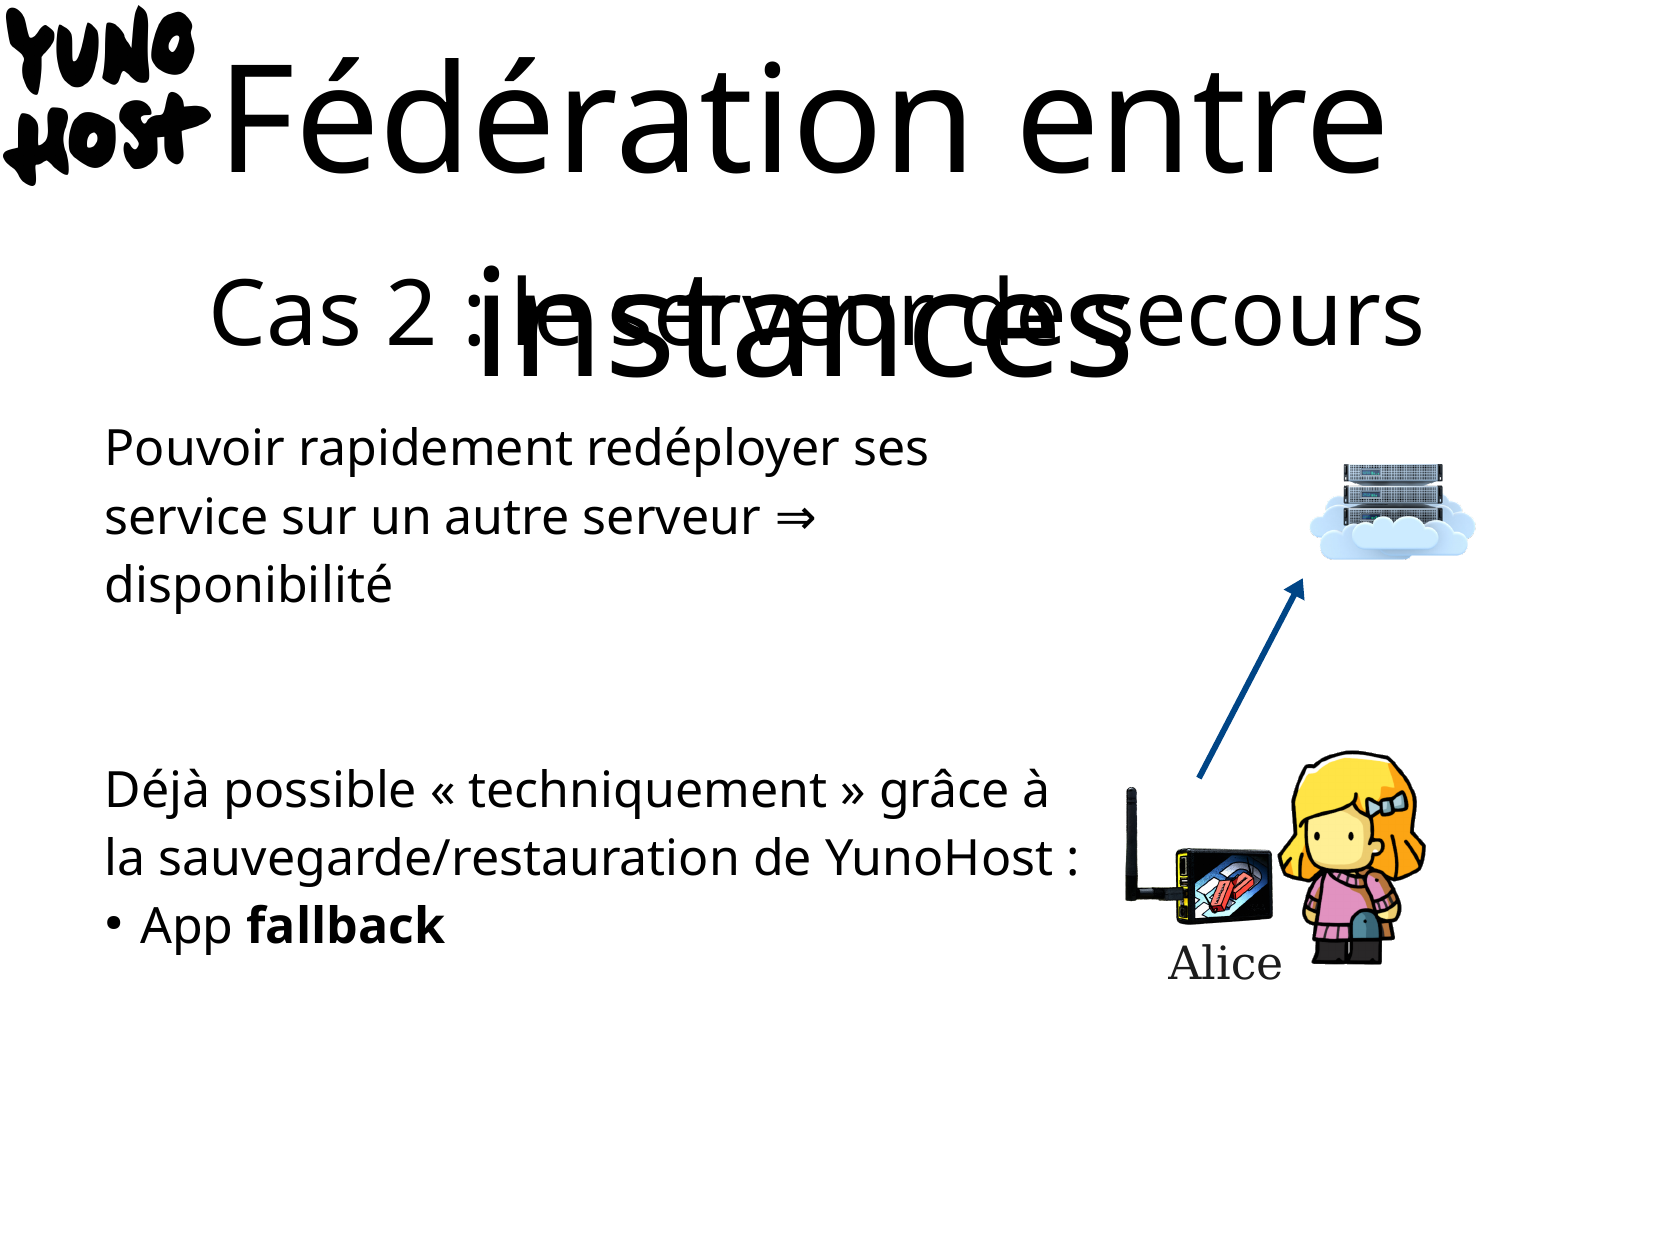

# Le FuturTM Fédération entre instances
Cas 2 : le serveur de secours
Pouvoir rapidement redéployer ses service sur un autre serveur ⇒ disponibilité
Déjà possible « techniquement » grâce à la sauvegarde/restauration de YunoHost :
App fallback
Alice